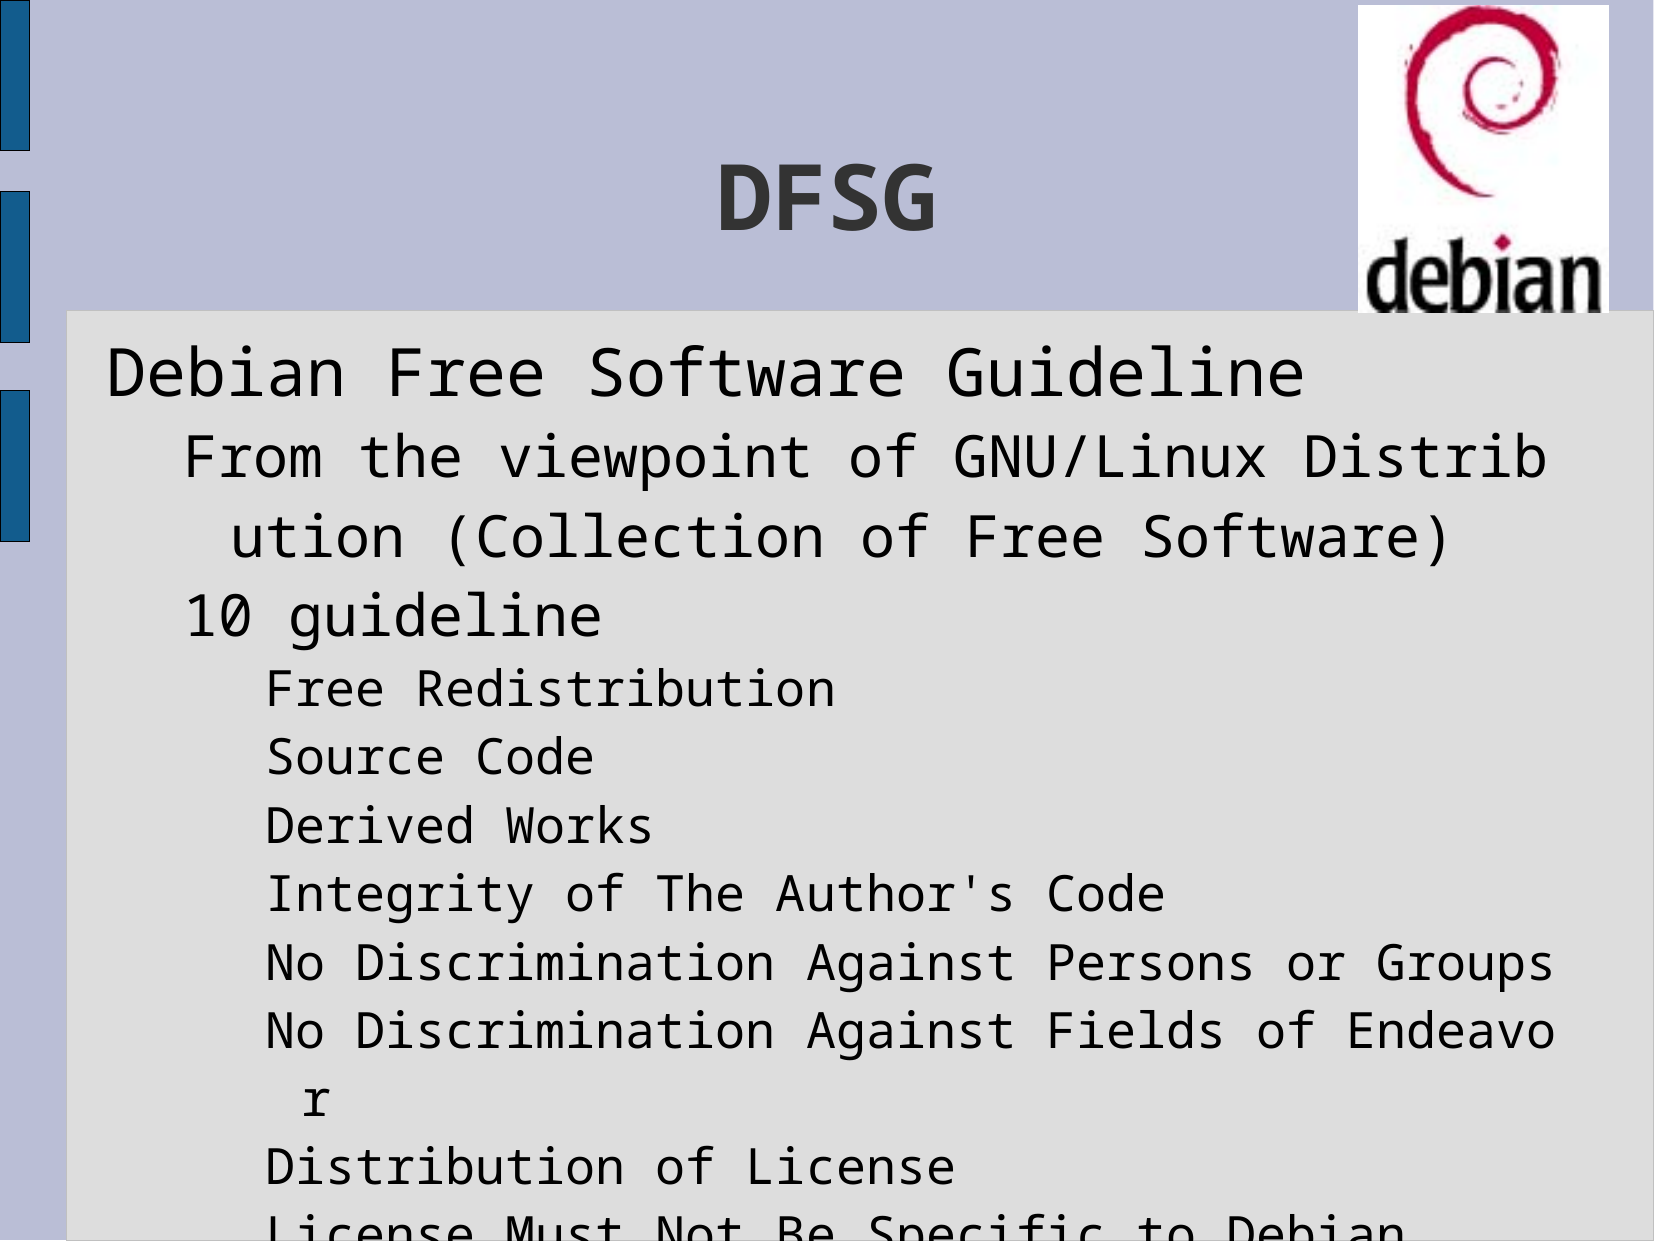

# DFSG
Debian Free Software Guideline
From the viewpoint of GNU/Linux Distribution (Collection of Free Software)
10 guideline
Free Redistribution
Source Code
Derived Works
Integrity of The Author's Code
No Discrimination Against Persons or Groups
No Discrimination Against Fields of Endeavor
Distribution of License
License Must Not Be Specific to Debian
License Must Not Contaminate Other Software
Example Licenses: GPL, BSD, and Artistic